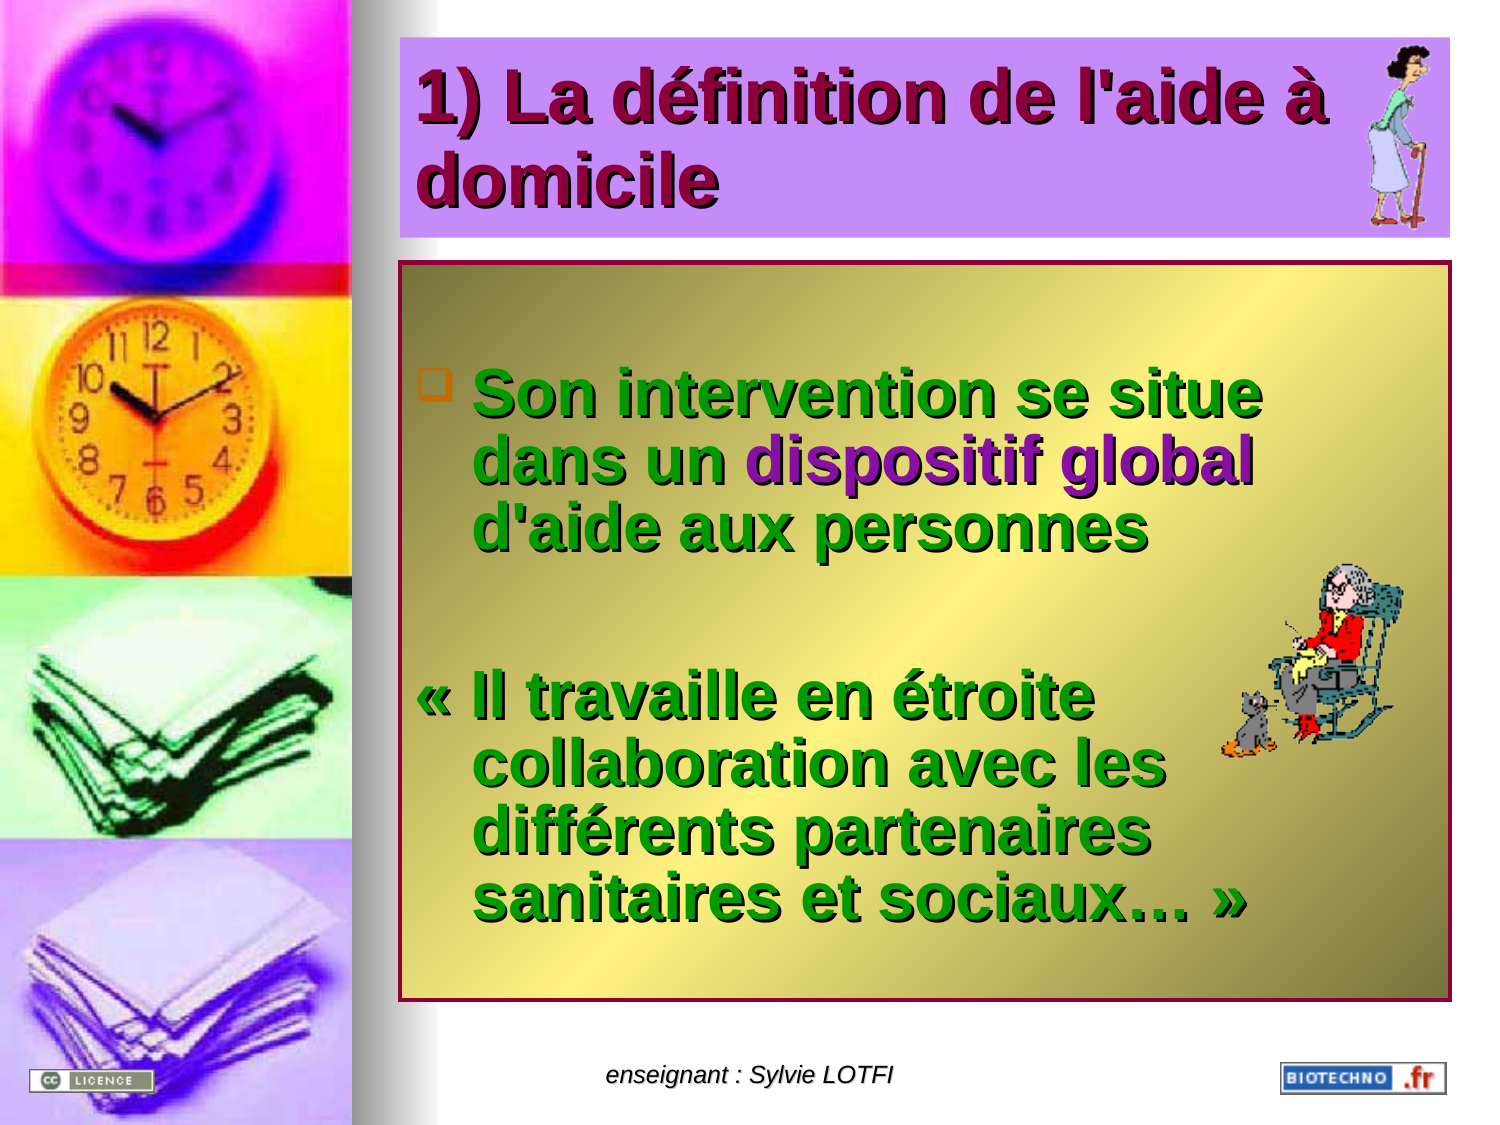

# 1) La définition de l'aide à domicile
Son intervention se situe dans un dispositif global d'aide aux personnes
« Il travaille en étroite collaboration avec les différents partenaires sanitaires et sociaux… »